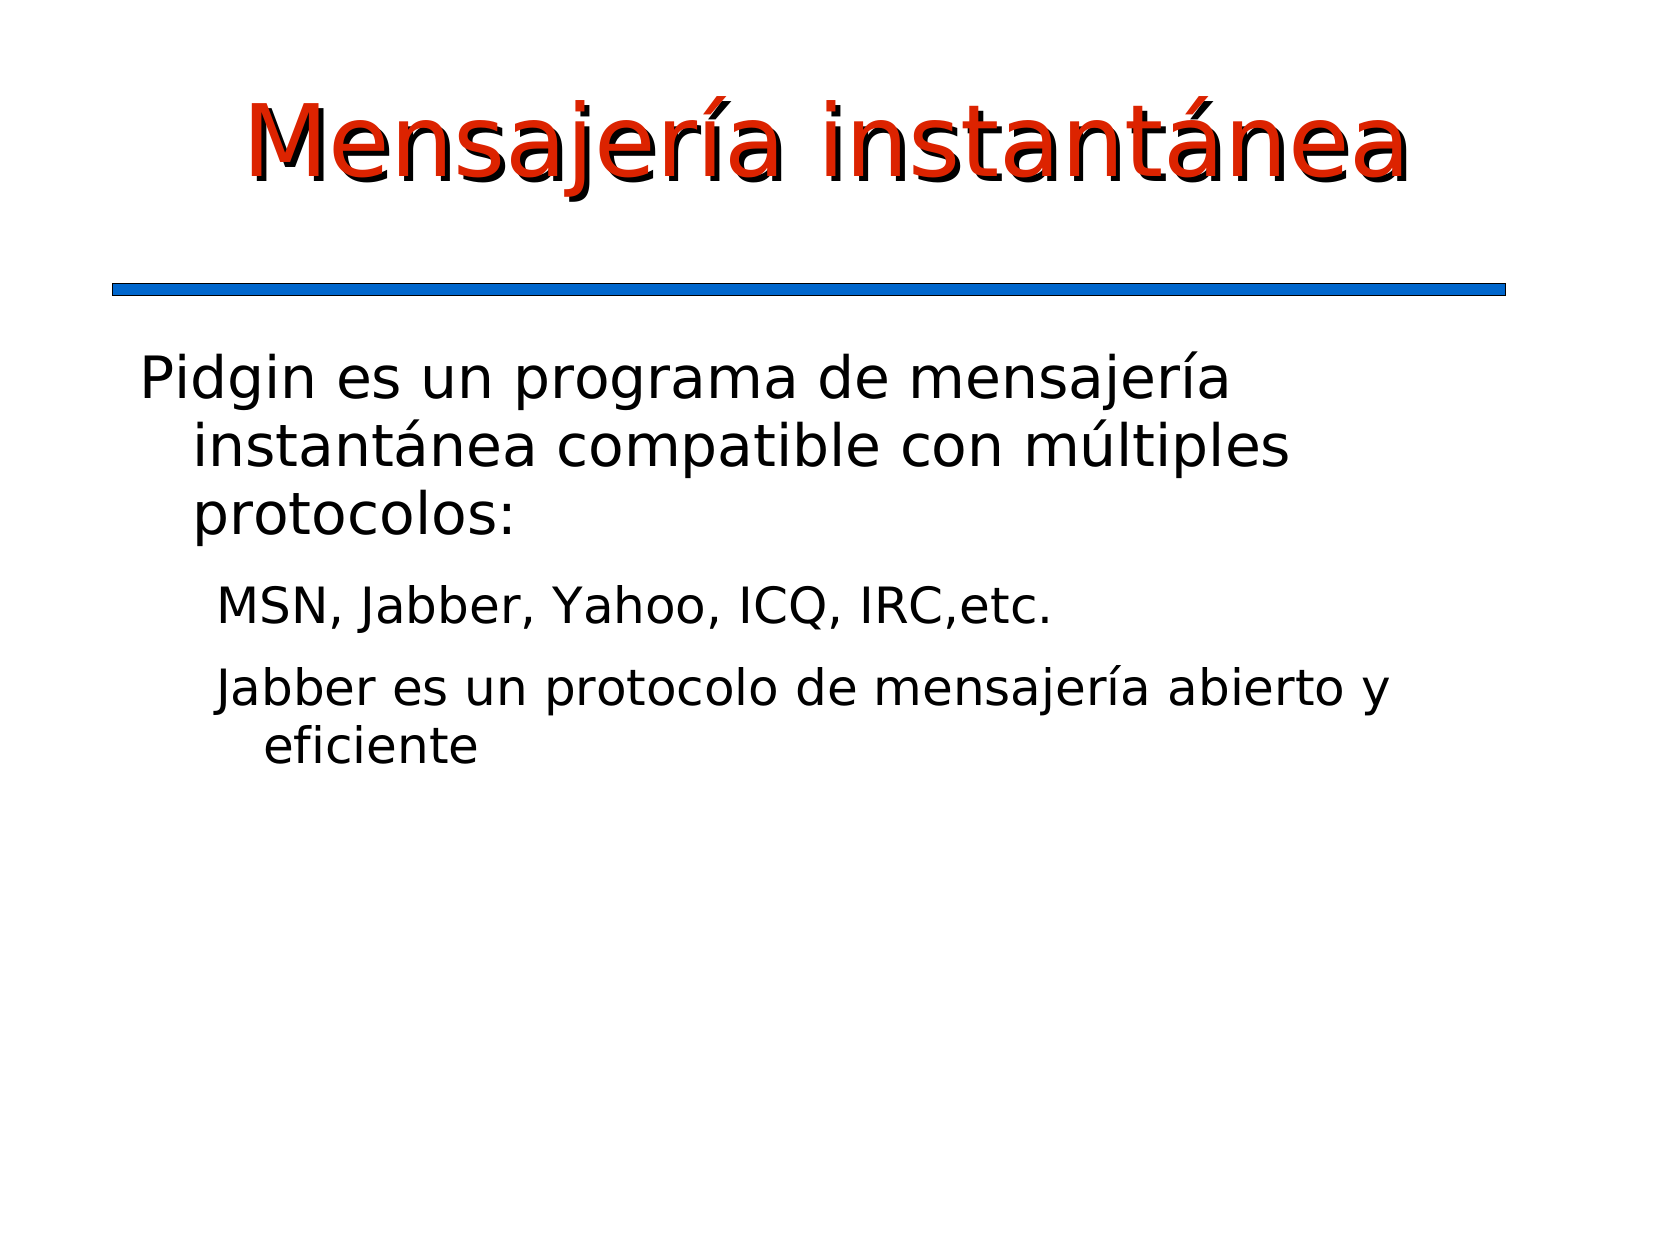

# Mensajería instantánea
Pidgin es un programa de mensajería instantánea compatible con múltiples protocolos:
MSN, Jabber, Yahoo, ICQ, IRC,etc.
Jabber es un protocolo de mensajería abierto y eficiente